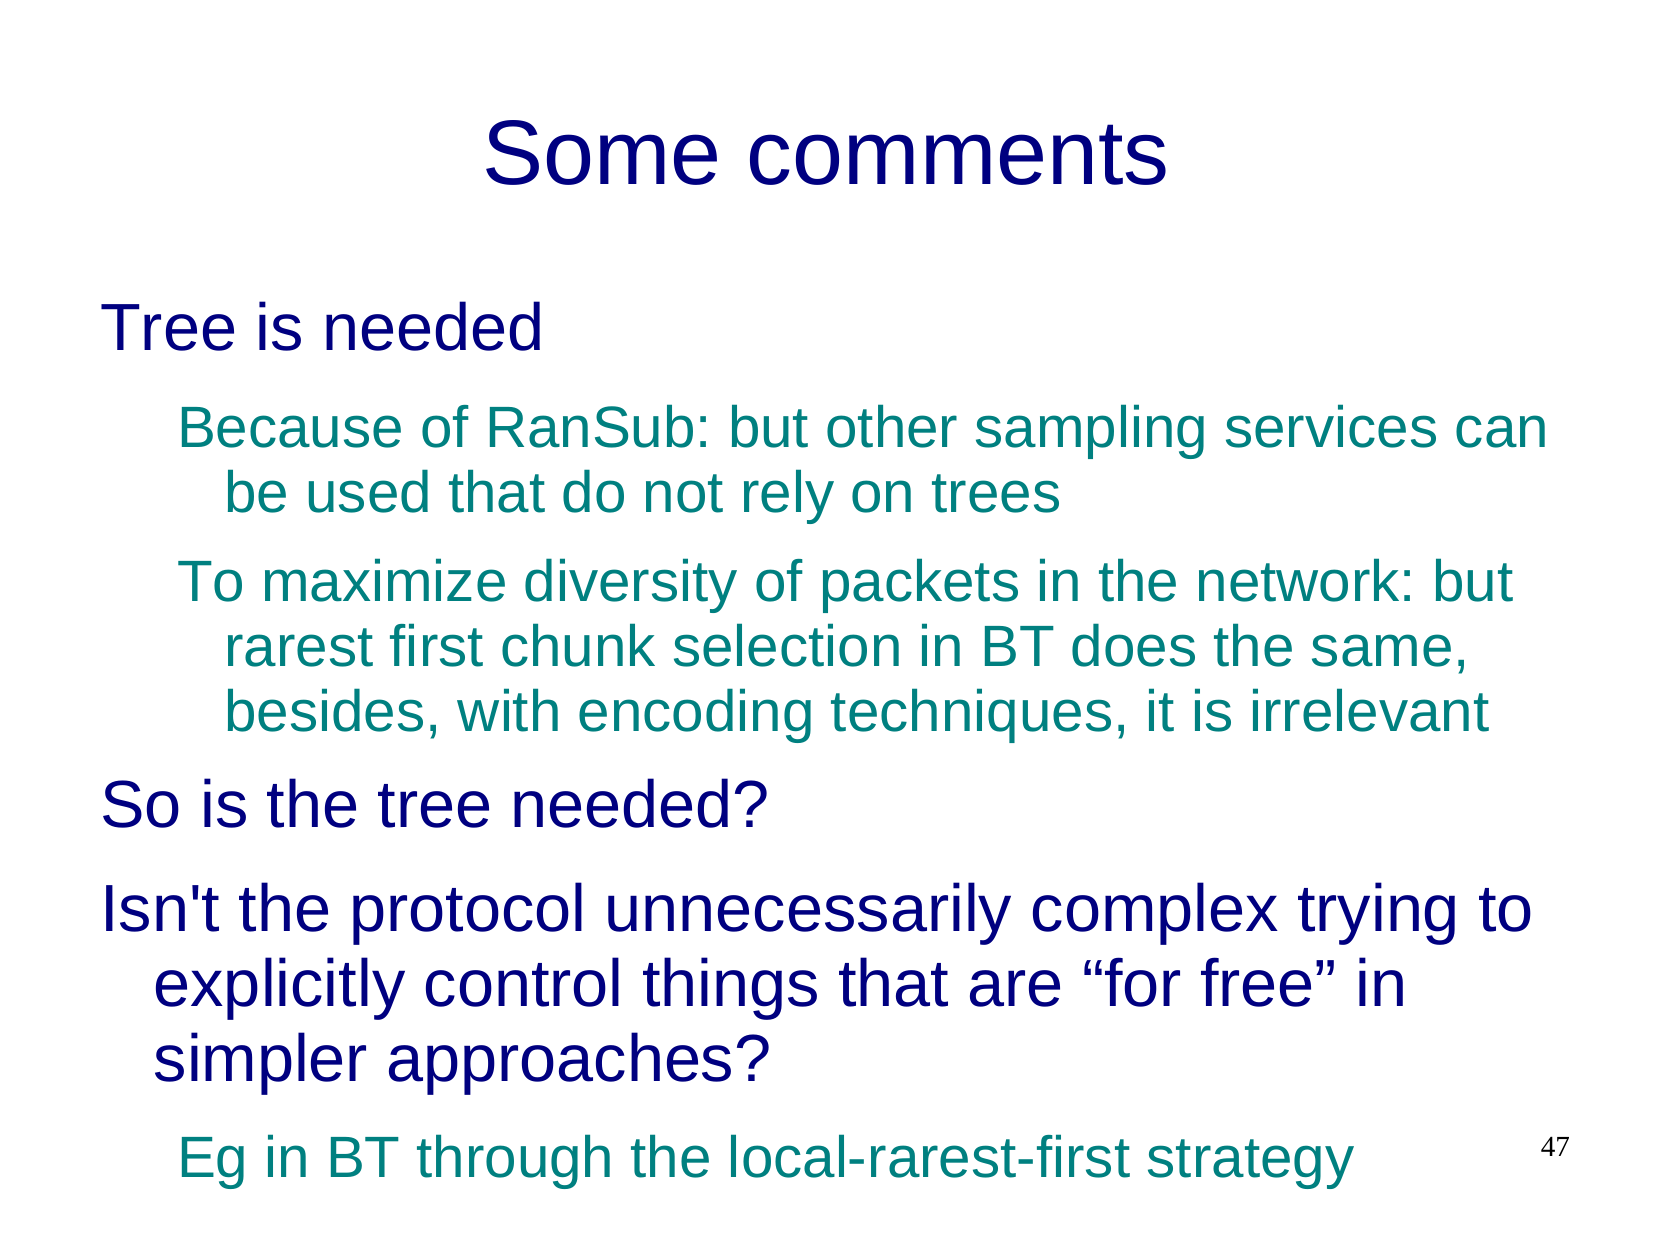

# Some comments
Tree is needed
Because of RanSub: but other sampling services can be used that do not rely on trees
To maximize diversity of packets in the network: but rarest first chunk selection in BT does the same, besides, with encoding techniques, it is irrelevant
So is the tree needed?
Isn't the protocol unnecessarily complex trying to explicitly control things that are “for free” in simpler approaches?
Eg in BT through the local-rarest-first strategy
47